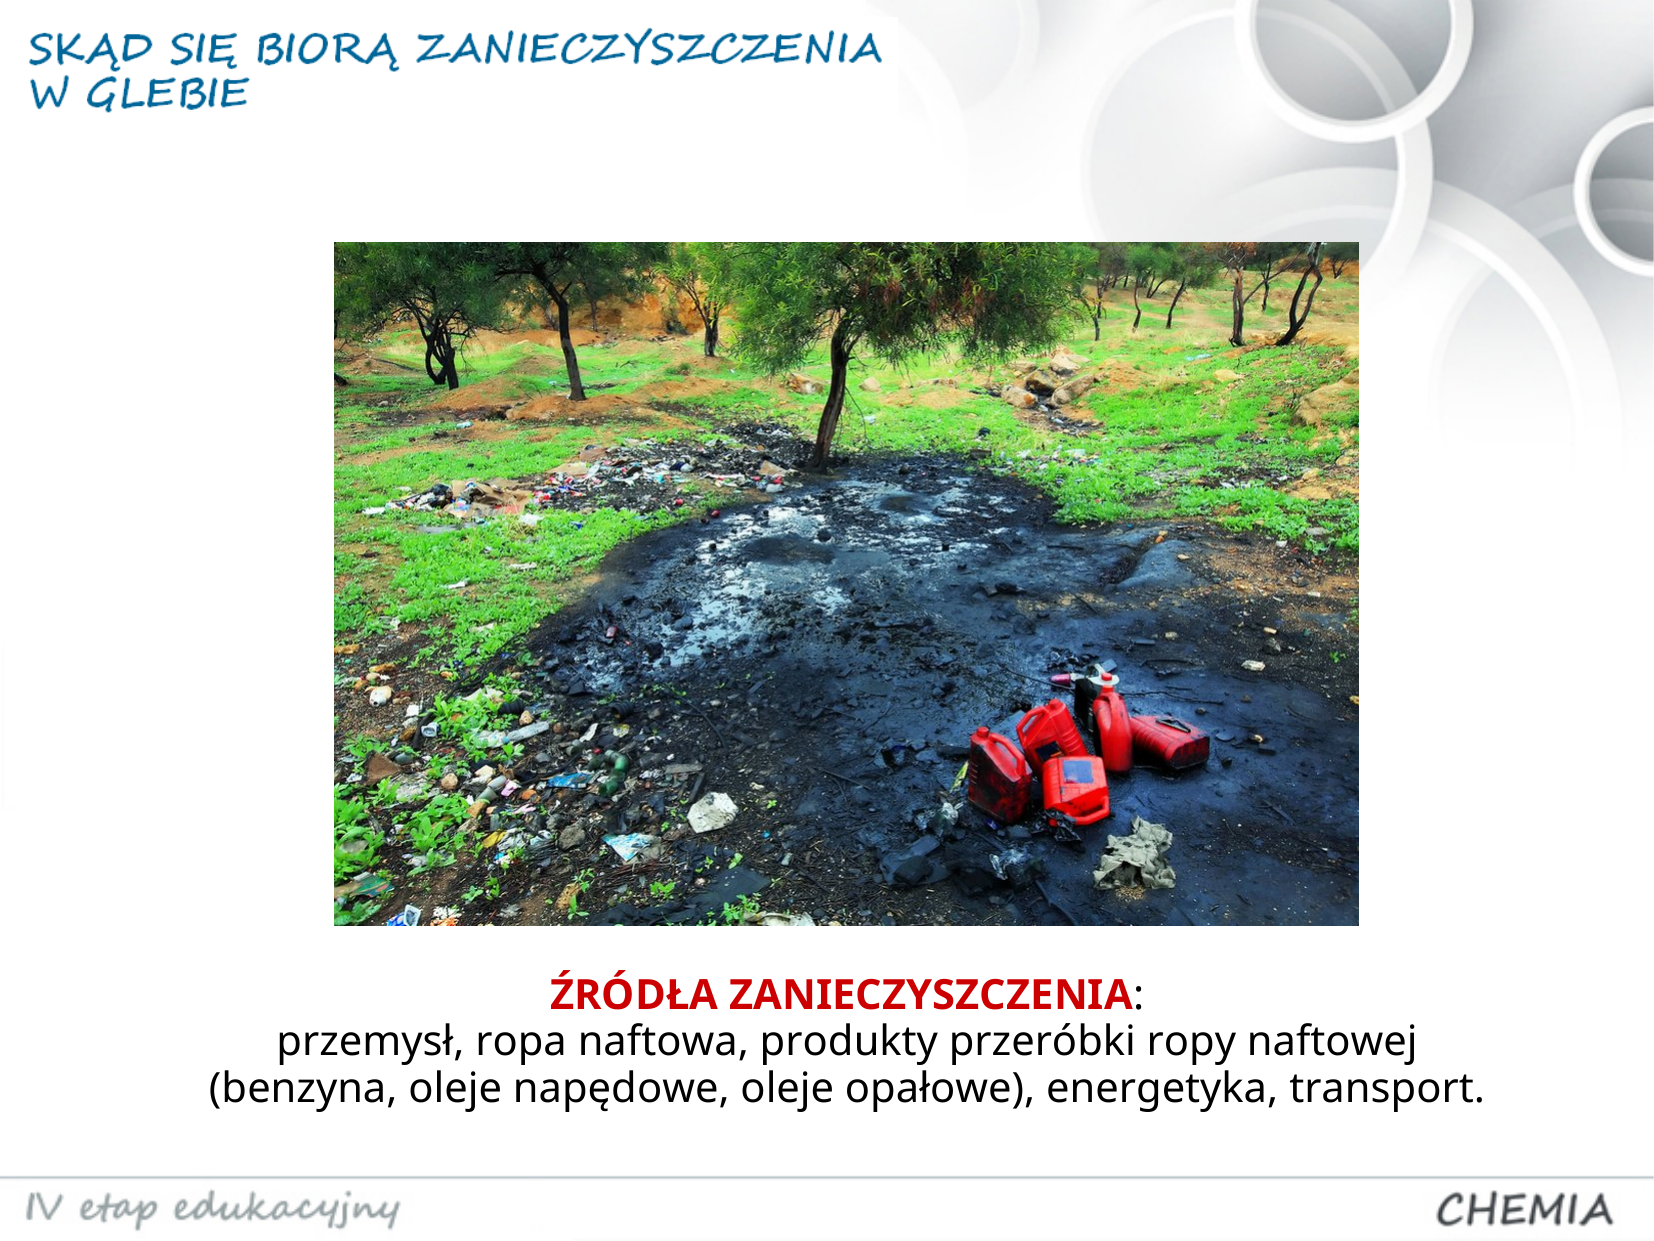

# RODZAJE ZANIECZYSZCZENIA: węglowodory i pochodne węglowodorów ŹRÓDŁA ZANIECZYSZCZENIA: przemysł, ropa naftowa, produkty przeróbki ropy naftowej (benzyna, oleje napędowe, oleje opałowe), energetyka, transport.